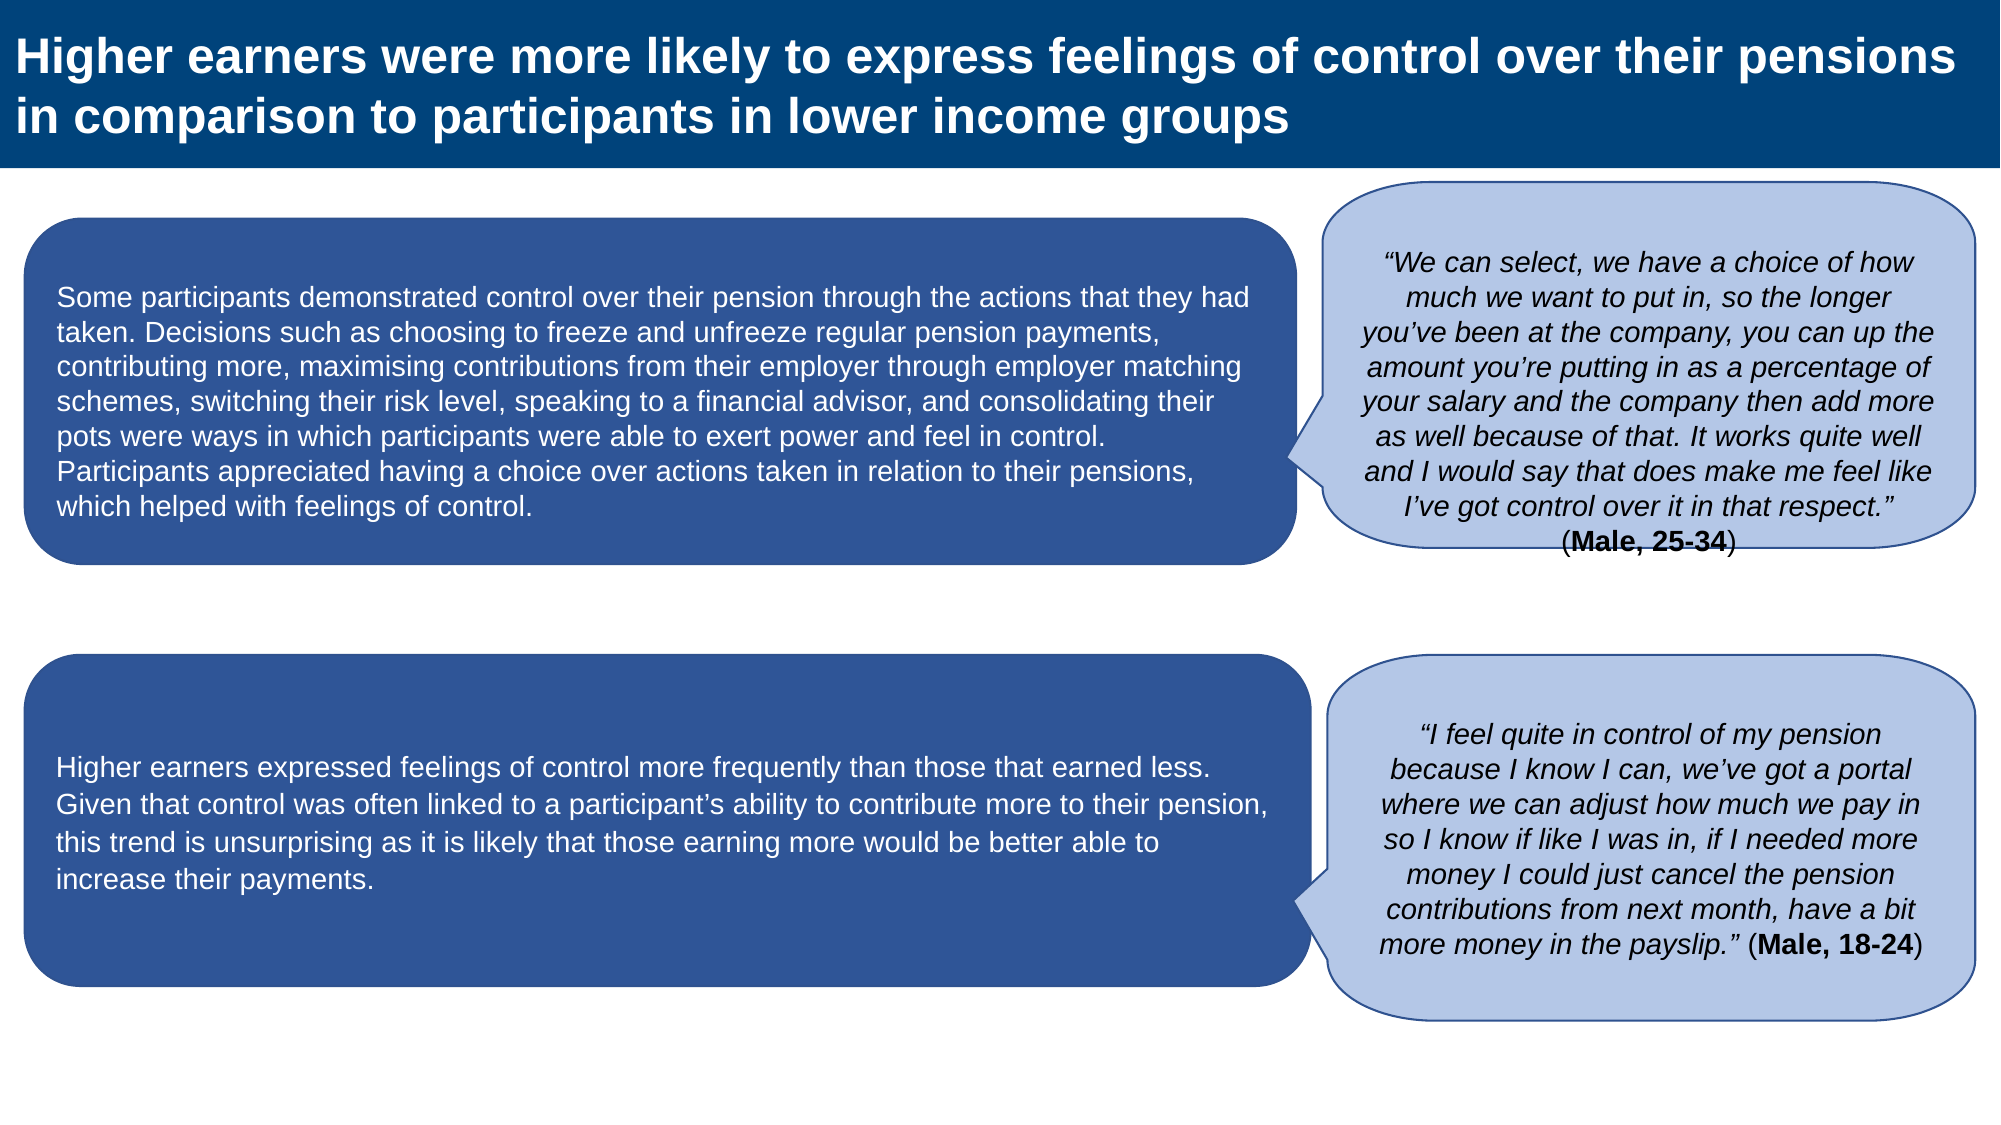

# Higher earners were more likely to express feelings of control over their pensions in comparison to participants in lower income groups
“We can select, we have a choice of how much we want to put in, so the longer you’ve been at the company, you can up the amount you’re putting in as a percentage of your salary and the company then add more as well because of that. It works quite well and I would say that does make me feel like I’ve got control over it in that respect.” (Male, 25-34)
Some participants demonstrated control over their pension through the actions that they had taken. Decisions such as choosing to freeze and unfreeze regular pension payments, contributing more, maximising contributions from their employer through employer matching schemes, switching their risk level, speaking to a financial advisor, and consolidating their pots were ways in which participants were able to exert power and feel in control. Participants appreciated having a choice over actions taken in relation to their pensions, which helped with feelings of control.
Higher earners expressed feelings of control more frequently than those that earned less. Given that control was often linked to a participant’s ability to contribute more to their pension, this trend is unsurprising as it is likely that those earning more would be better able to increase their payments.
“I feel quite in control of my pension because I know I can, we’ve got a portal where we can adjust how much we pay in so I know if like I was in, if I needed more money I could just cancel the pension contributions from next month, have a bit more money in the payslip.” (Male, 18-24)